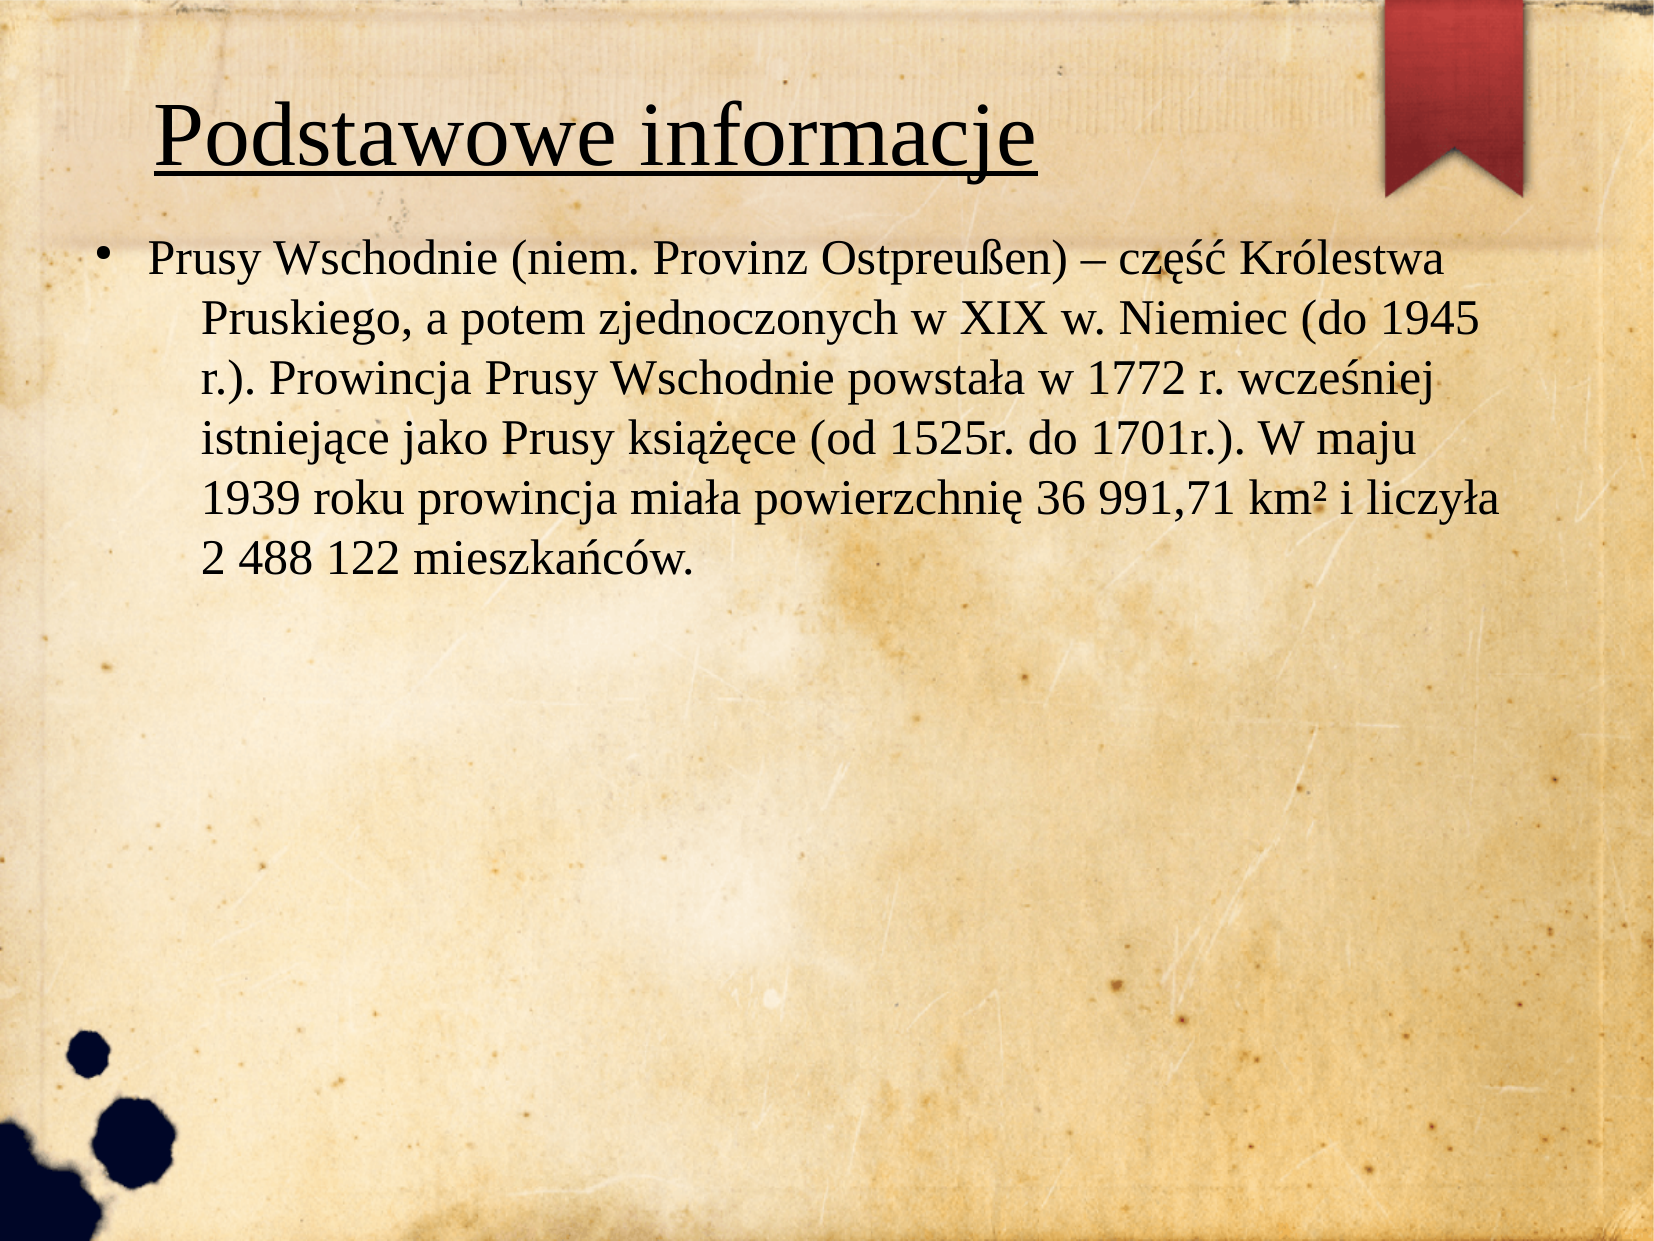

# Podstawowe informacje
Prusy Wschodnie (niem. Provinz Ostpreußen) – część Królestwa Pruskiego, a potem zjednoczonych w XIX w. Niemiec (do 1945 r.). Prowincja Prusy Wschodnie powstała w 1772 r. wcześniej istniejące jako Prusy książęce (od 1525r. do 1701r.). W maju 1939 roku prowincja miała powierzchnię 36 991,71 km² i liczyła 2 488 122 mieszkańców.